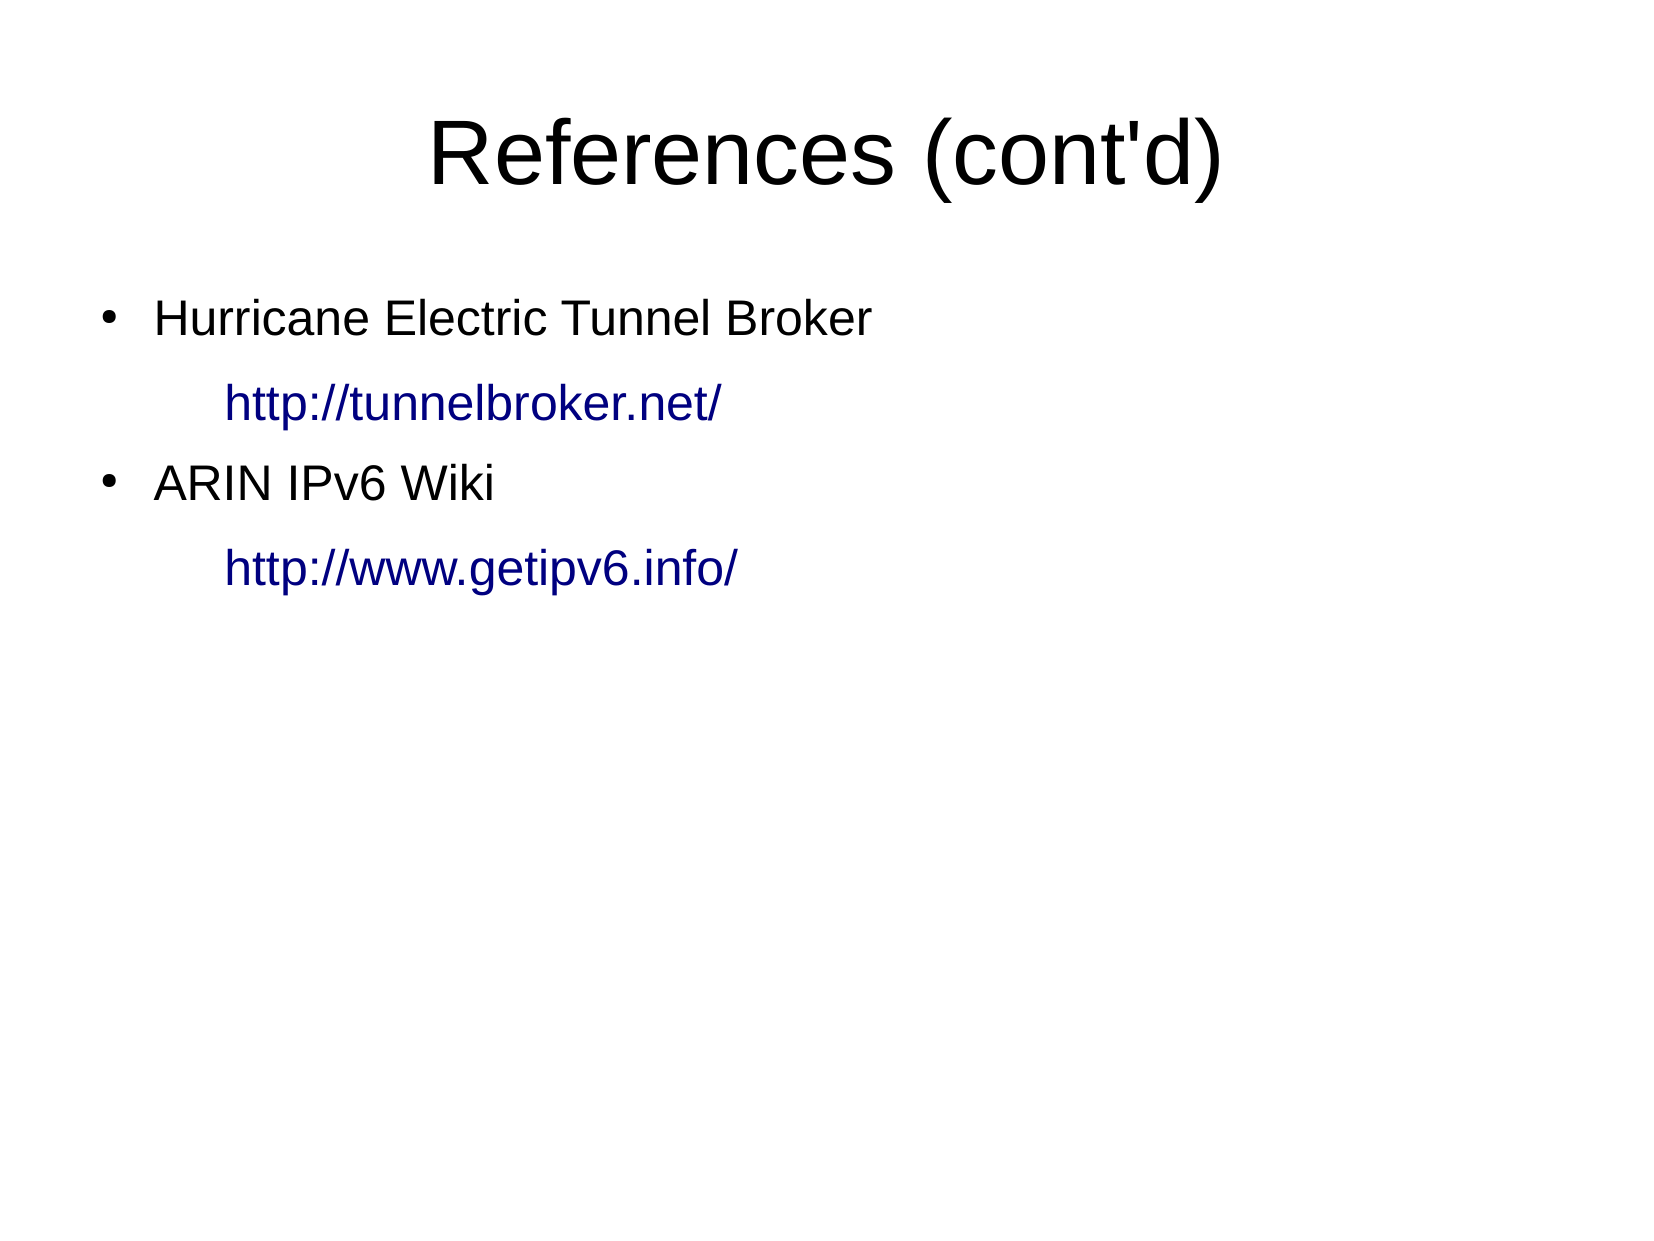

# References (cont'd)
Hurricane Electric Tunnel Broker
http://tunnelbroker.net/
ARIN IPv6 Wiki
http://www.getipv6.info/